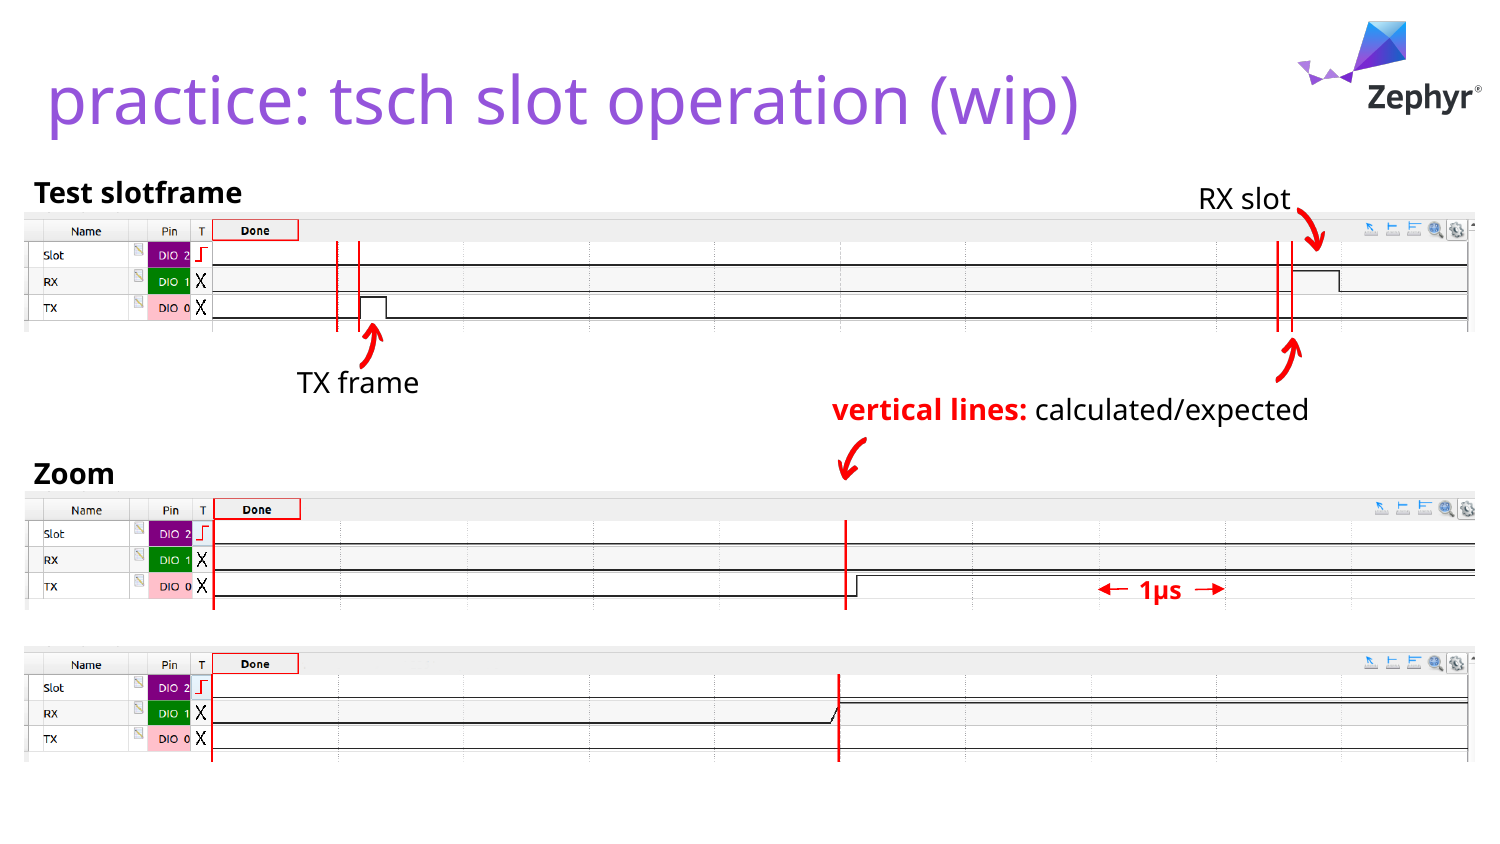

# practice: tsch slot operation (wip)
Test slotframe
RX slot
TX frame
vertical lines: calculated/expected
Zoom
1µs